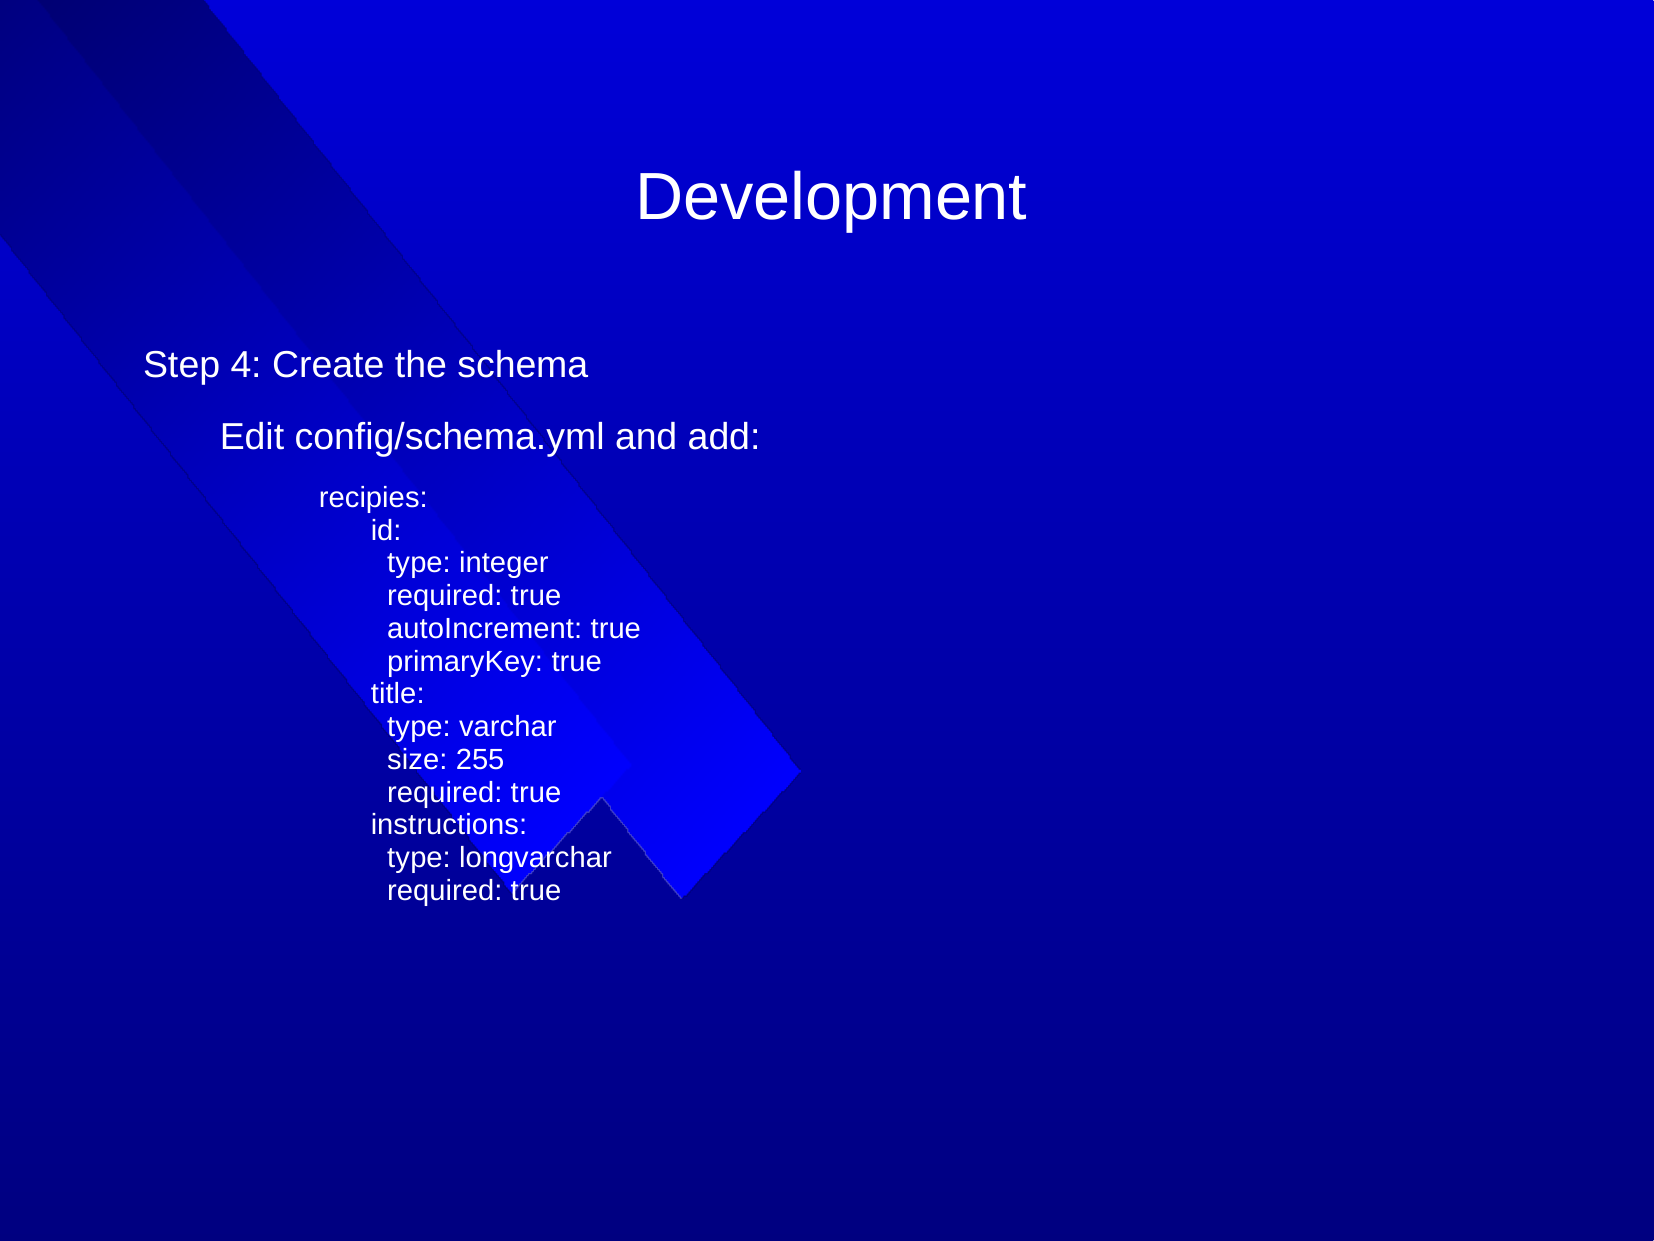

# Development
Step 4: Create the schema
Edit config/schema.yml and add:
 recipies:
 id:
 type: integer
 required: true
 autoIncrement: true
 primaryKey: true
 title:
 type: varchar
 size: 255
 required: true
 instructions:
 type: longvarchar
 required: true